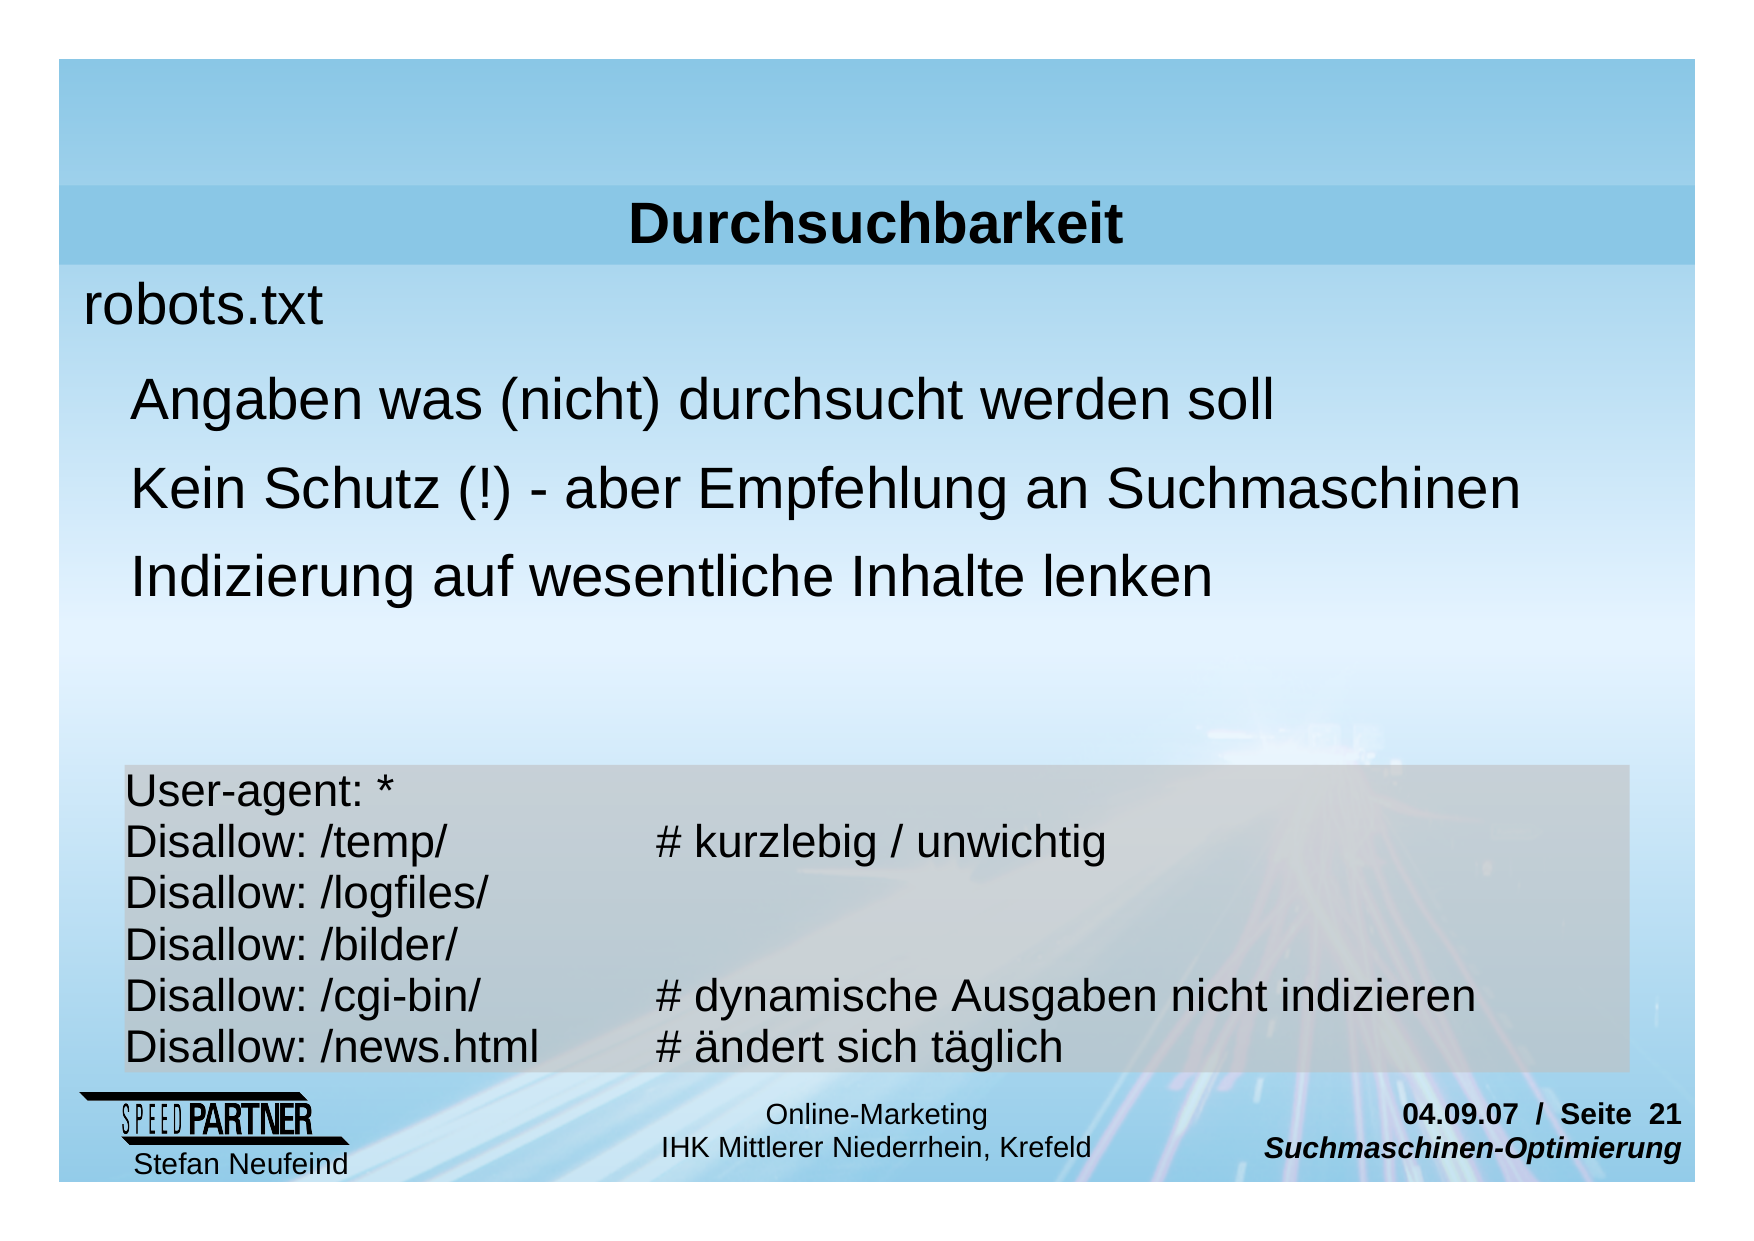

Durchsuchbarkeit
# robots.txt
Angaben was (nicht) durchsucht werden soll
Kein Schutz (!) - aber Empfehlung an Suchmaschinen
Indizierung auf wesentliche Inhalte lenken
User-agent: *
Disallow: /temp/	# kurzlebig / unwichtig
Disallow: /logfiles/
Disallow: /bilder/
Disallow: /cgi-bin/	# dynamische Ausgaben nicht indizieren
Disallow: /news.html	# ändert sich täglich